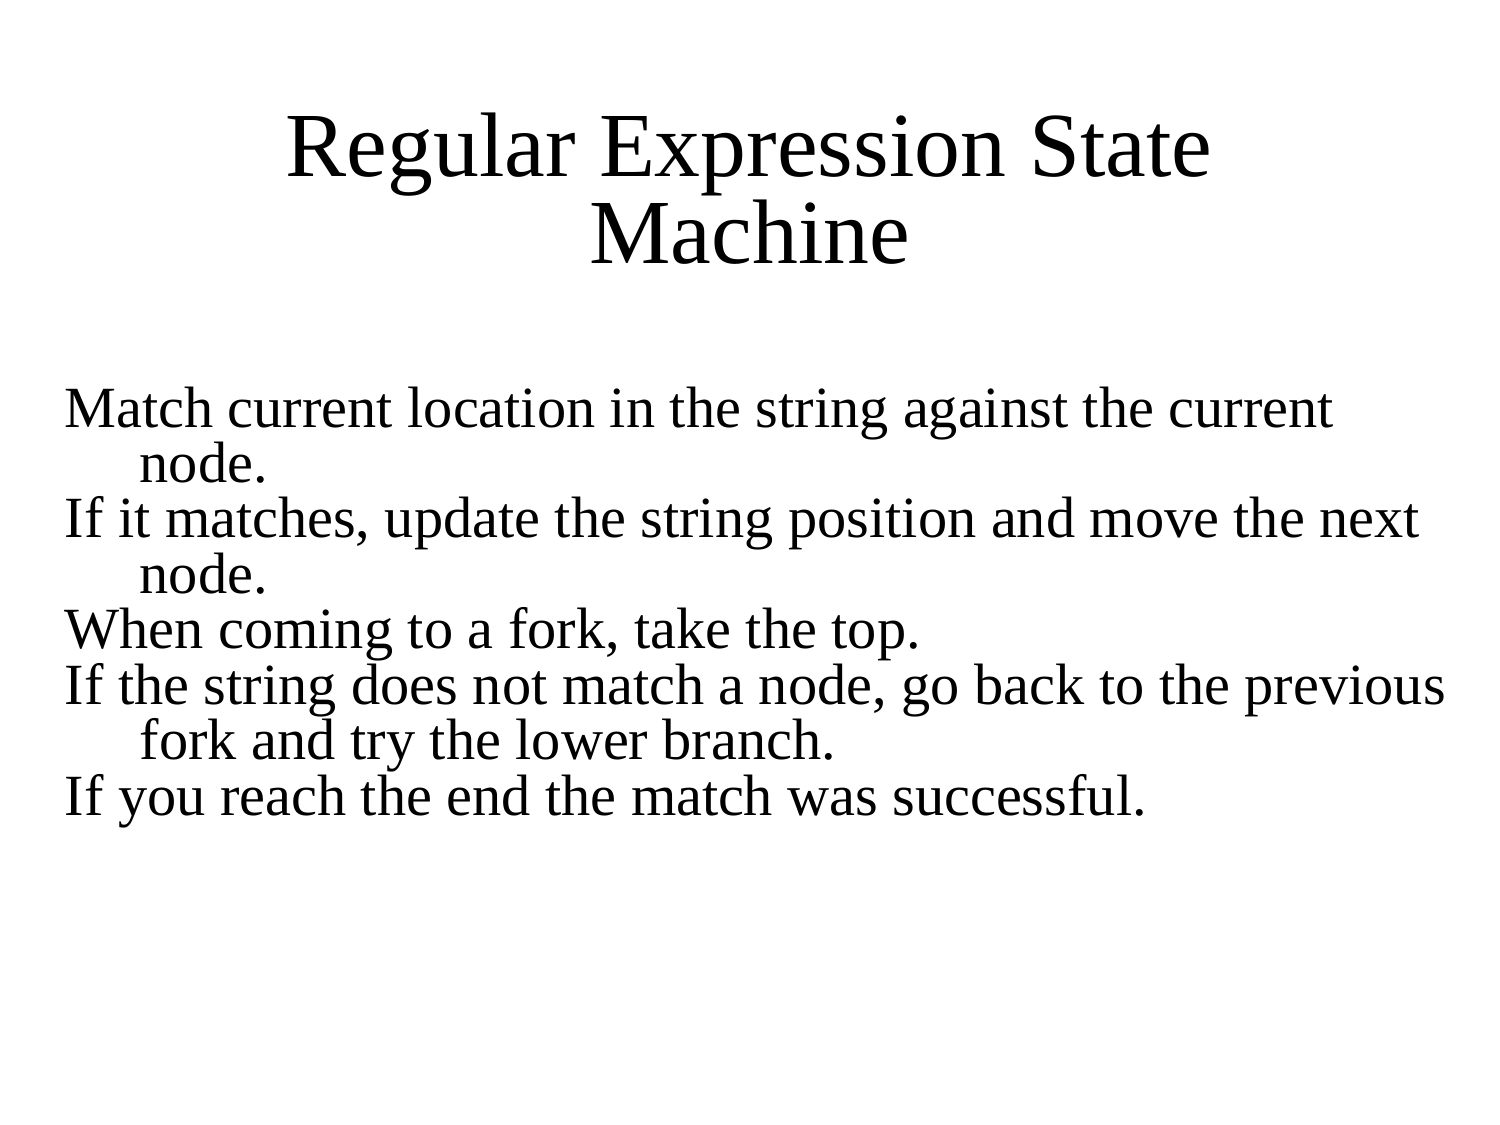

# Regular Expression State Machine
Match current location in the string against the current node.
If it matches, update the string position and move the next node.
When coming to a fork, take the top.
If the string does not match a node, go back to the previous fork and try the lower branch.
If you reach the end the match was successful.